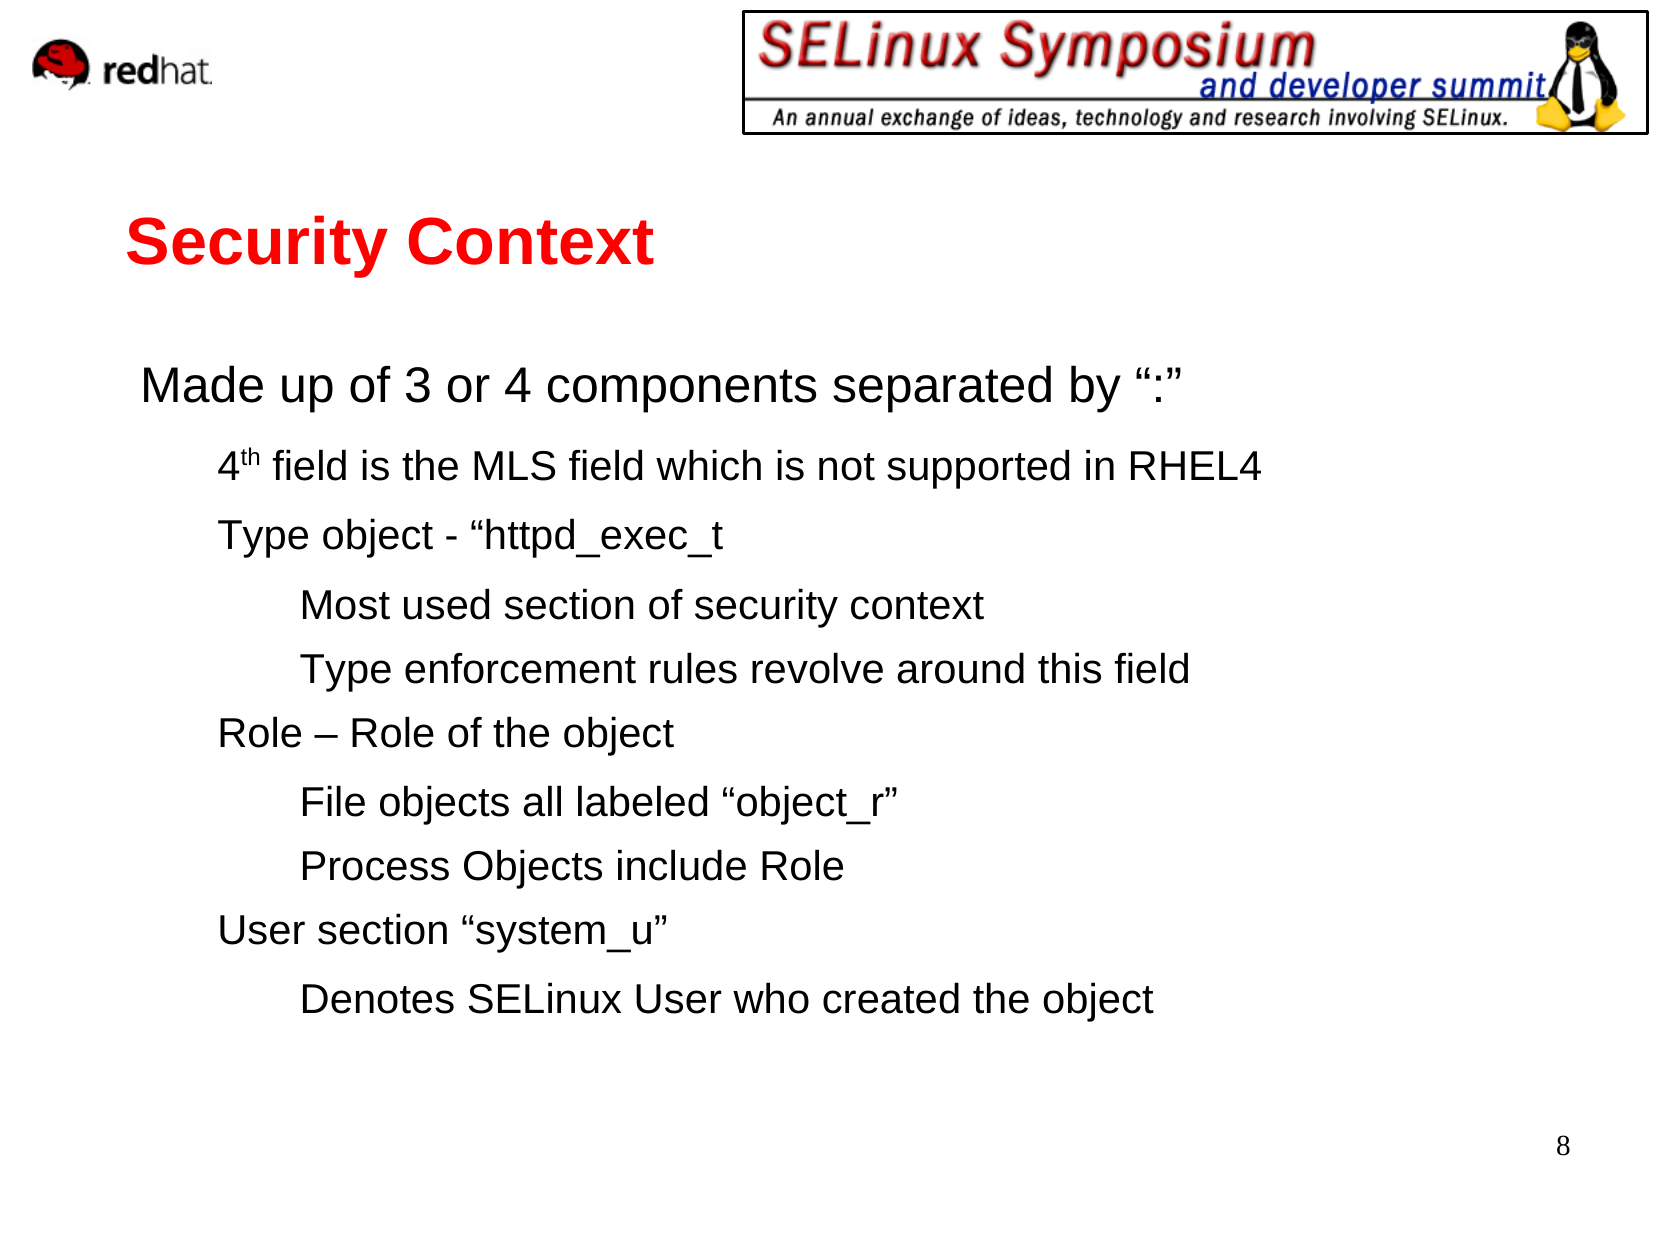

# Security Context
Made up of 3 or 4 components separated by “:”
4th field is the MLS field which is not supported in RHEL4
Type object - “httpd_exec_t
Most used section of security context
Type enforcement rules revolve around this field
Role – Role of the object
File objects all labeled “object_r”
Process Objects include Role
User section “system_u”
Denotes SELinux User who created the object